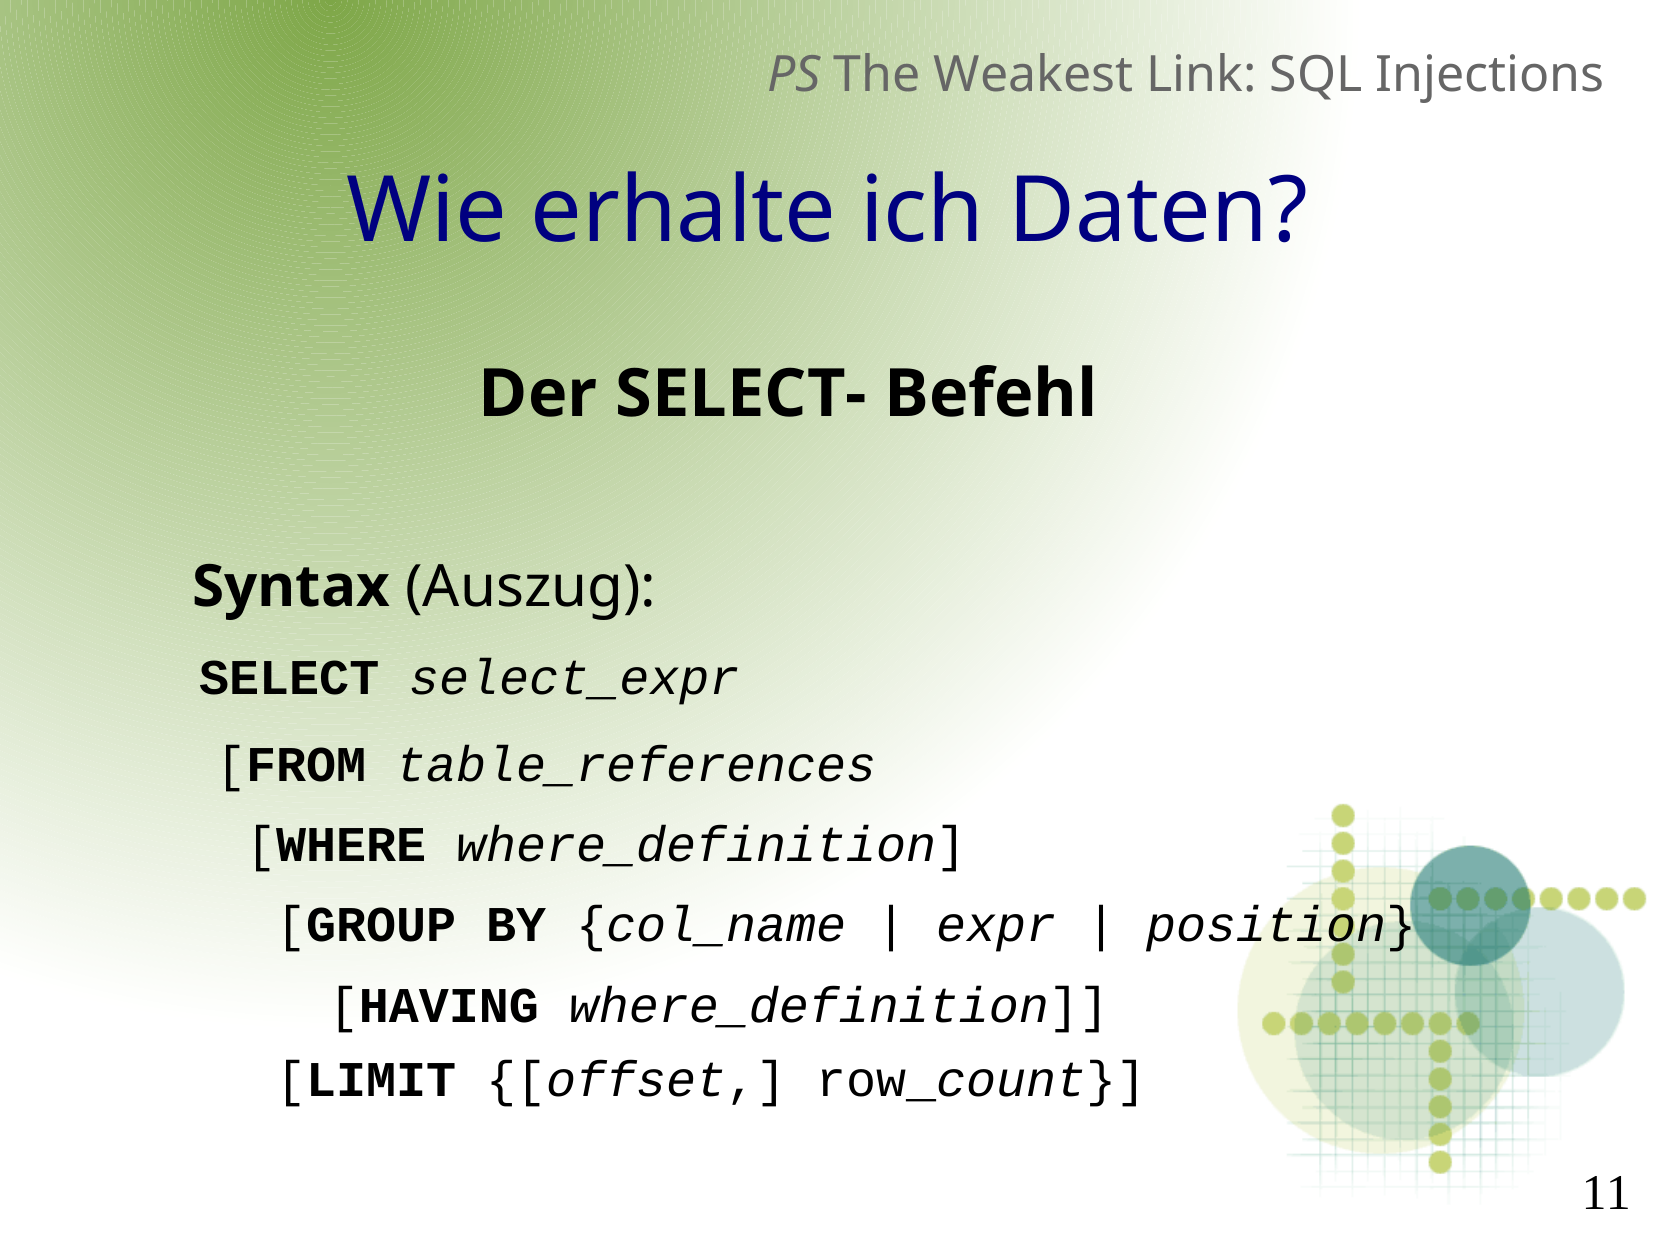

# Wie erhalte ich Daten?
Der SELECT- Befehl
Syntax (Auszug):
 SELECT select_expr
[FROM table_references
 [WHERE where_definition]
 [GROUP BY {col_name | expr | position}
 [HAVING where_definition]]
 [LIMIT {[offset,] row_count}]